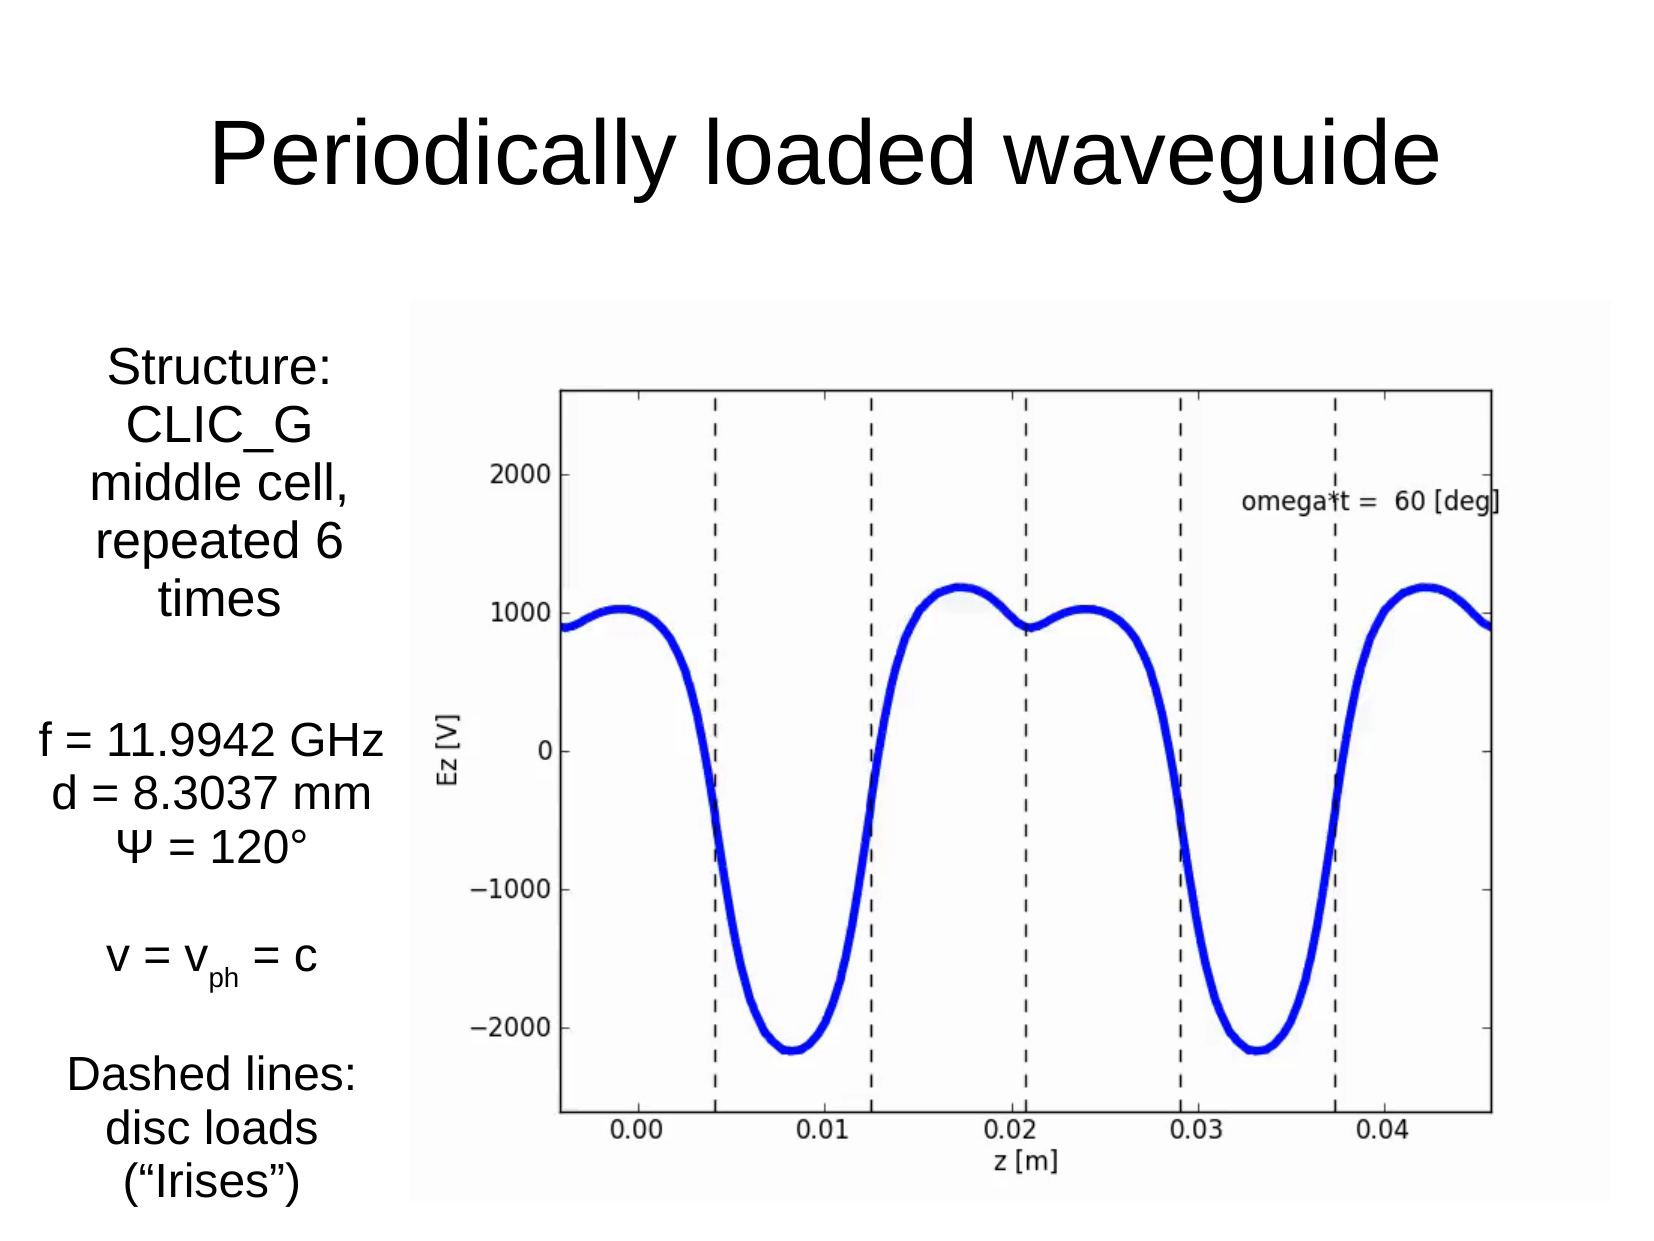

# Periodically loaded waveguide
Structure:
CLIC_G middle cell, repeated 6 times
f = 11.9942 GHz
d = 8.3037 mm
Ψ = 120°
v = vph = c
Dashed lines: disc loads
(“Irises”)